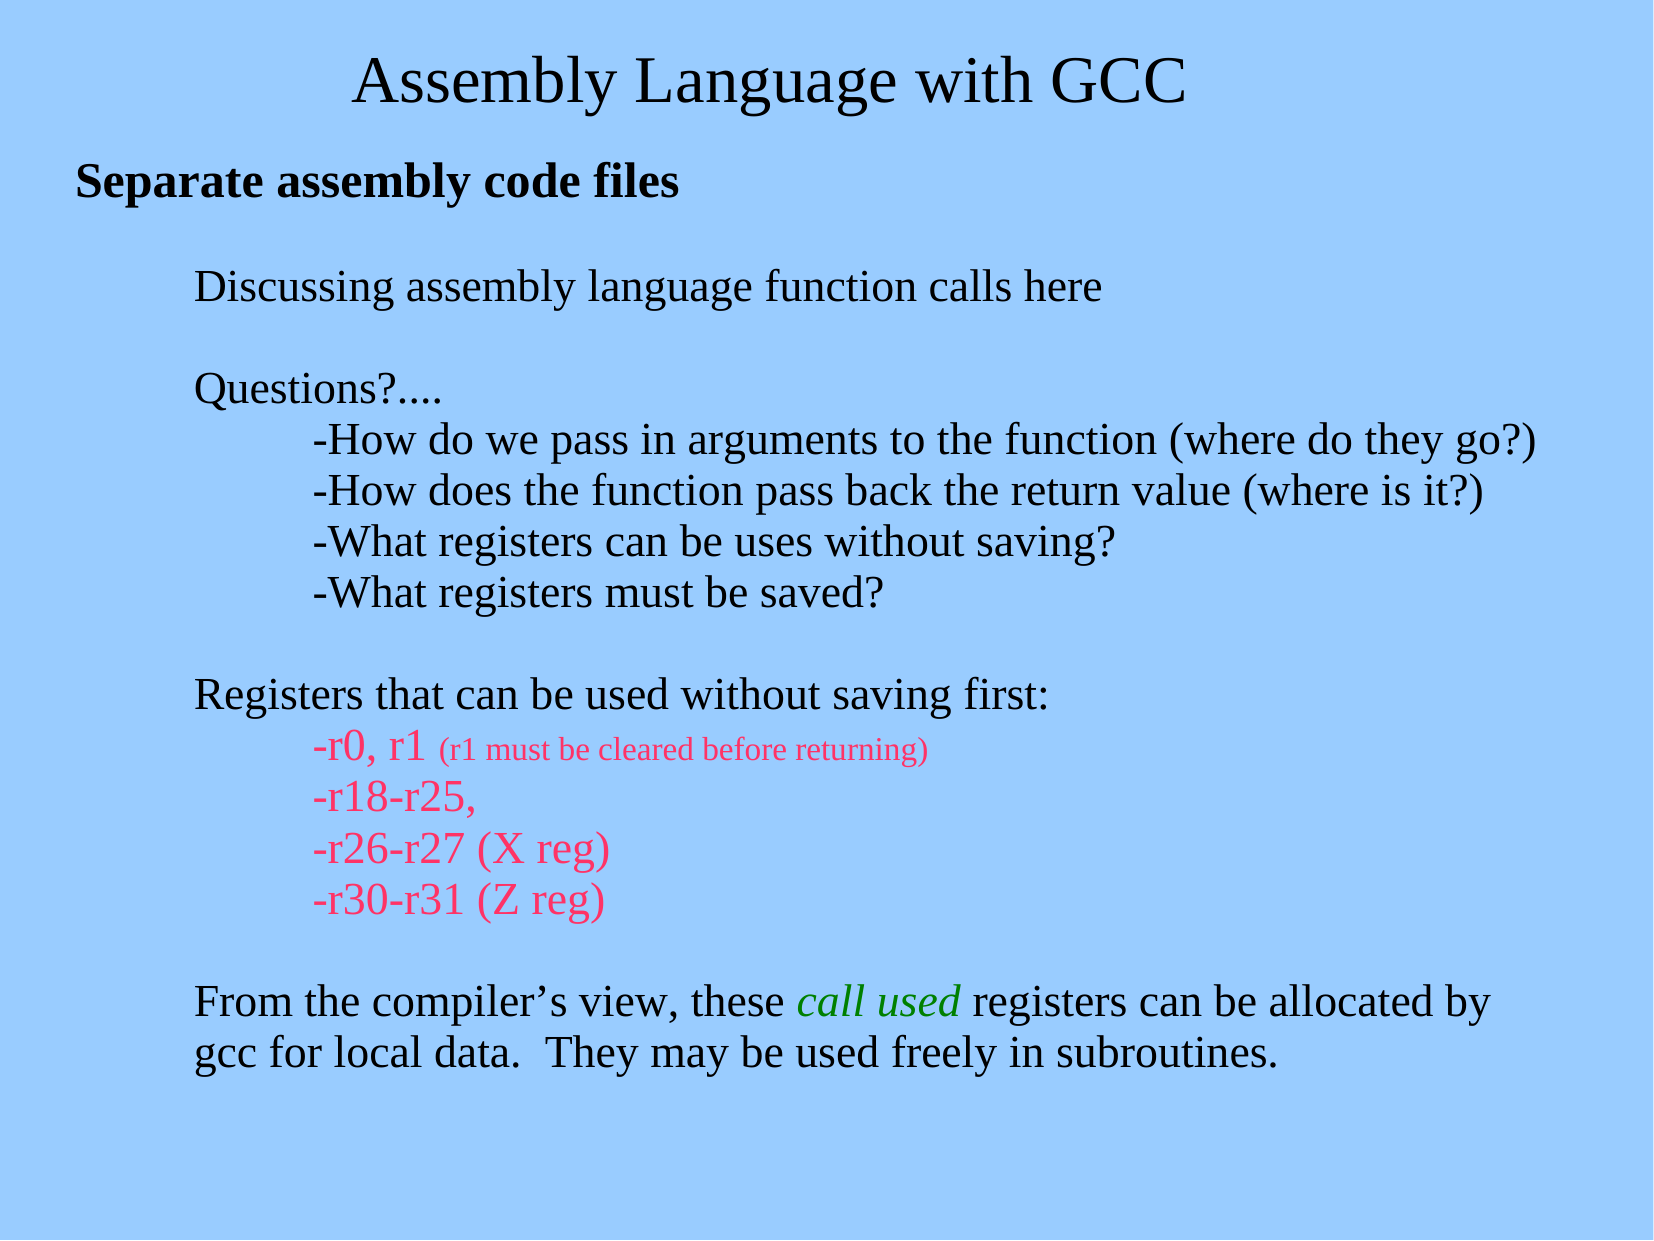

Assembly Language with GCC
Separate assembly code files
	Discussing assembly language function calls here
	Questions?....
		-How do we pass in arguments to the function (where do they go?)
		-How does the function pass back the return value (where is it?)
		-What registers can be uses without saving?
		-What registers must be saved?
	Registers that can be used without saving first:
		-r0, r1 (r1 must be cleared before returning)
		-r18-r25,
		-r26-r27 (X reg)
		-r30-r31 (Z reg)
	From the compiler’s view, these call used registers can be allocated by
	gcc for local data. They may be used freely in subroutines.